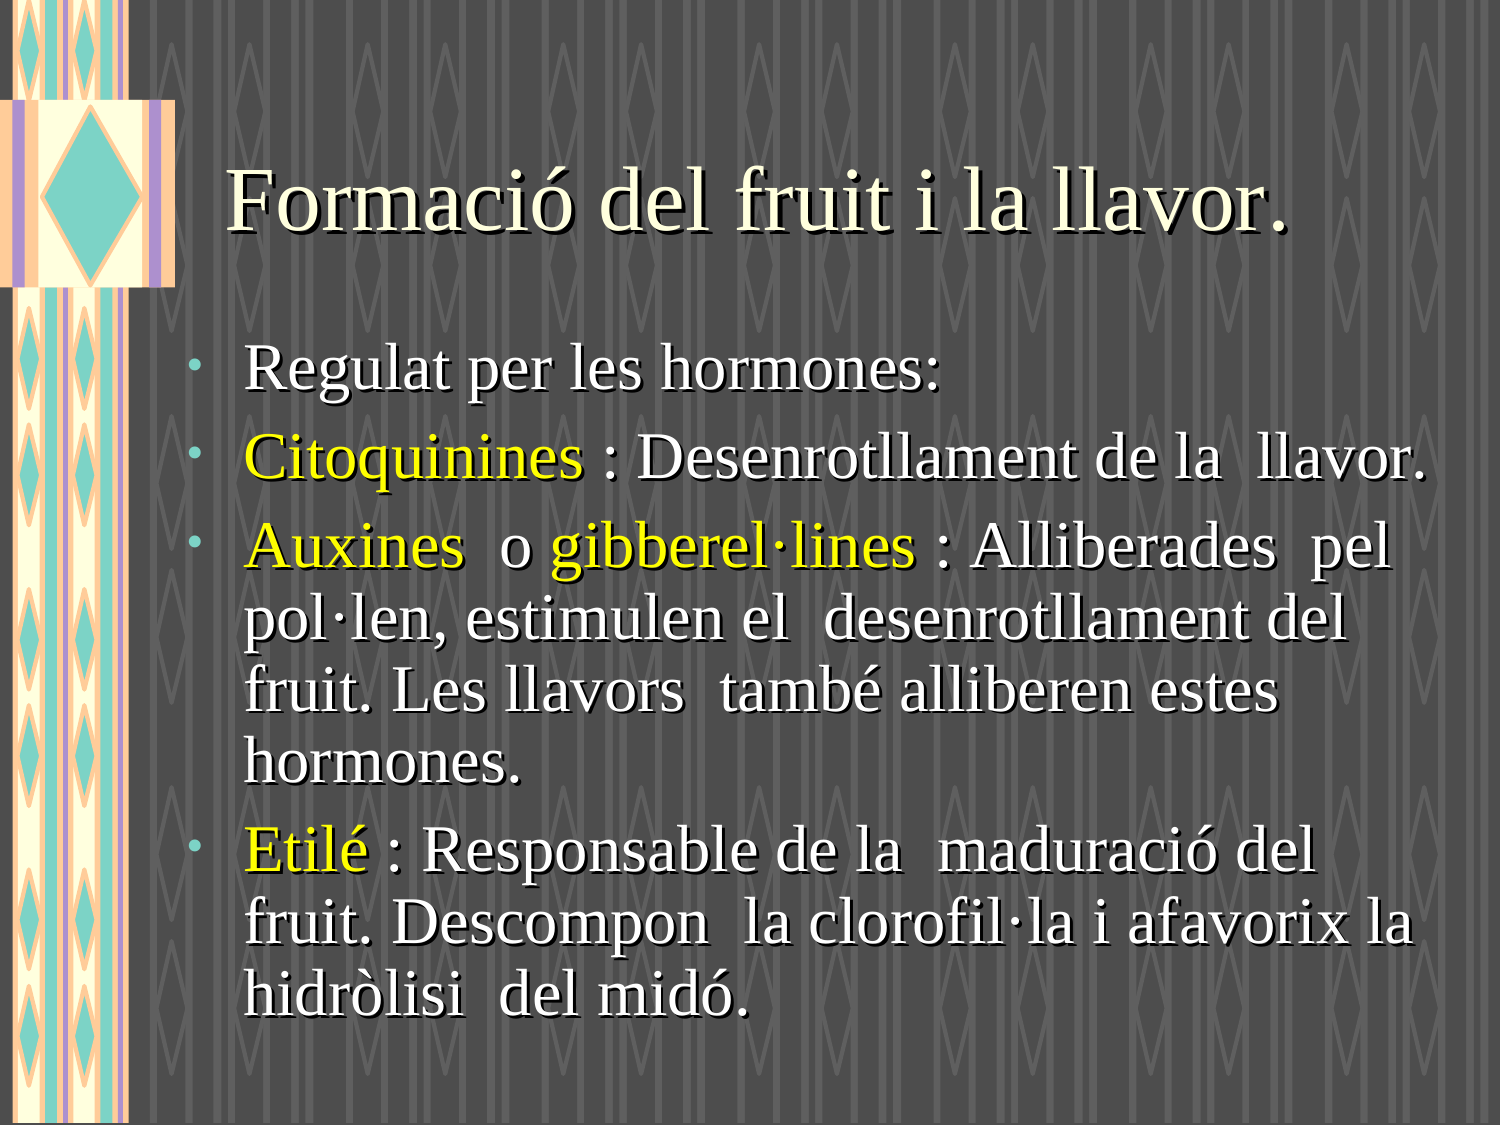

# Formació del fruit i la llavor.
Regulat per les hormones:
Citoquinines : Desenrotllament de la llavor.
Auxines o gibberel·lines : Alliberades pel pol·len, estimulen el desenrotllament del fruit. Les llavors també alliberen estes hormones.
Etilé : Responsable de la maduració del fruit. Descompon la clorofil·la i afavorix la hidròlisi del midó.